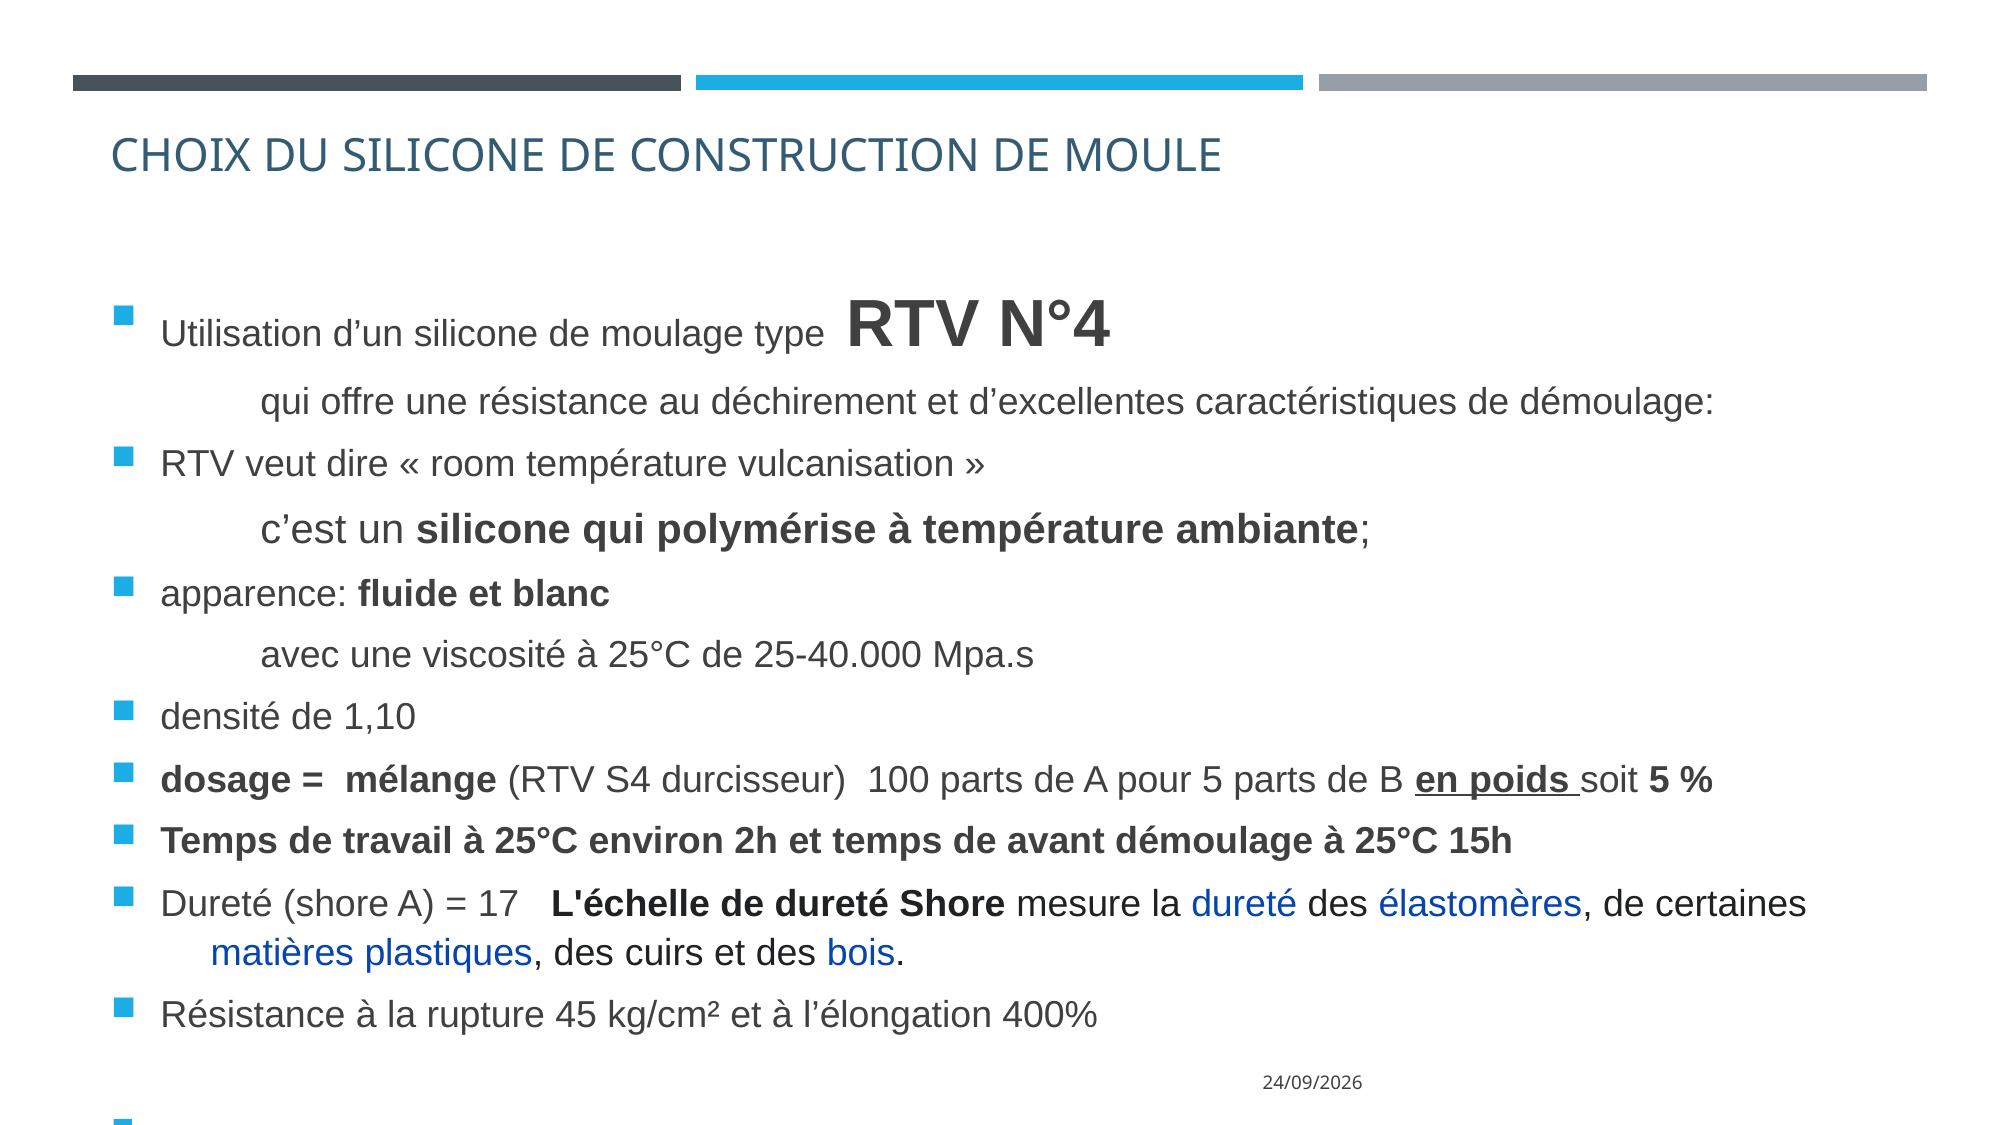

# Choix du silicone de construction de moule
Utilisation d’un silicone de moulage type RTV N°4
		qui offre une résistance au déchirement et d’excellentes caractéristiques de démoulage:
RTV veut dire « room température vulcanisation »
		c’est un silicone qui polymérise à température ambiante;
apparence: fluide et blanc
		avec une viscosité à 25°C de 25-40.000 Mpa.s
densité de 1,10
dosage = mélange (RTV S4 durcisseur) 100 parts de A pour 5 parts de B en poids soit 5 %
Temps de travail à 25°C environ 2h et temps de avant démoulage à 25°C 15h
Dureté (shore A) = 17 L'échelle de dureté Shore mesure la dureté des élastomères, de certaines matières plastiques, des cuirs et des bois.
Résistance à la rupture 45 kg/cm² et à l’élongation 400%